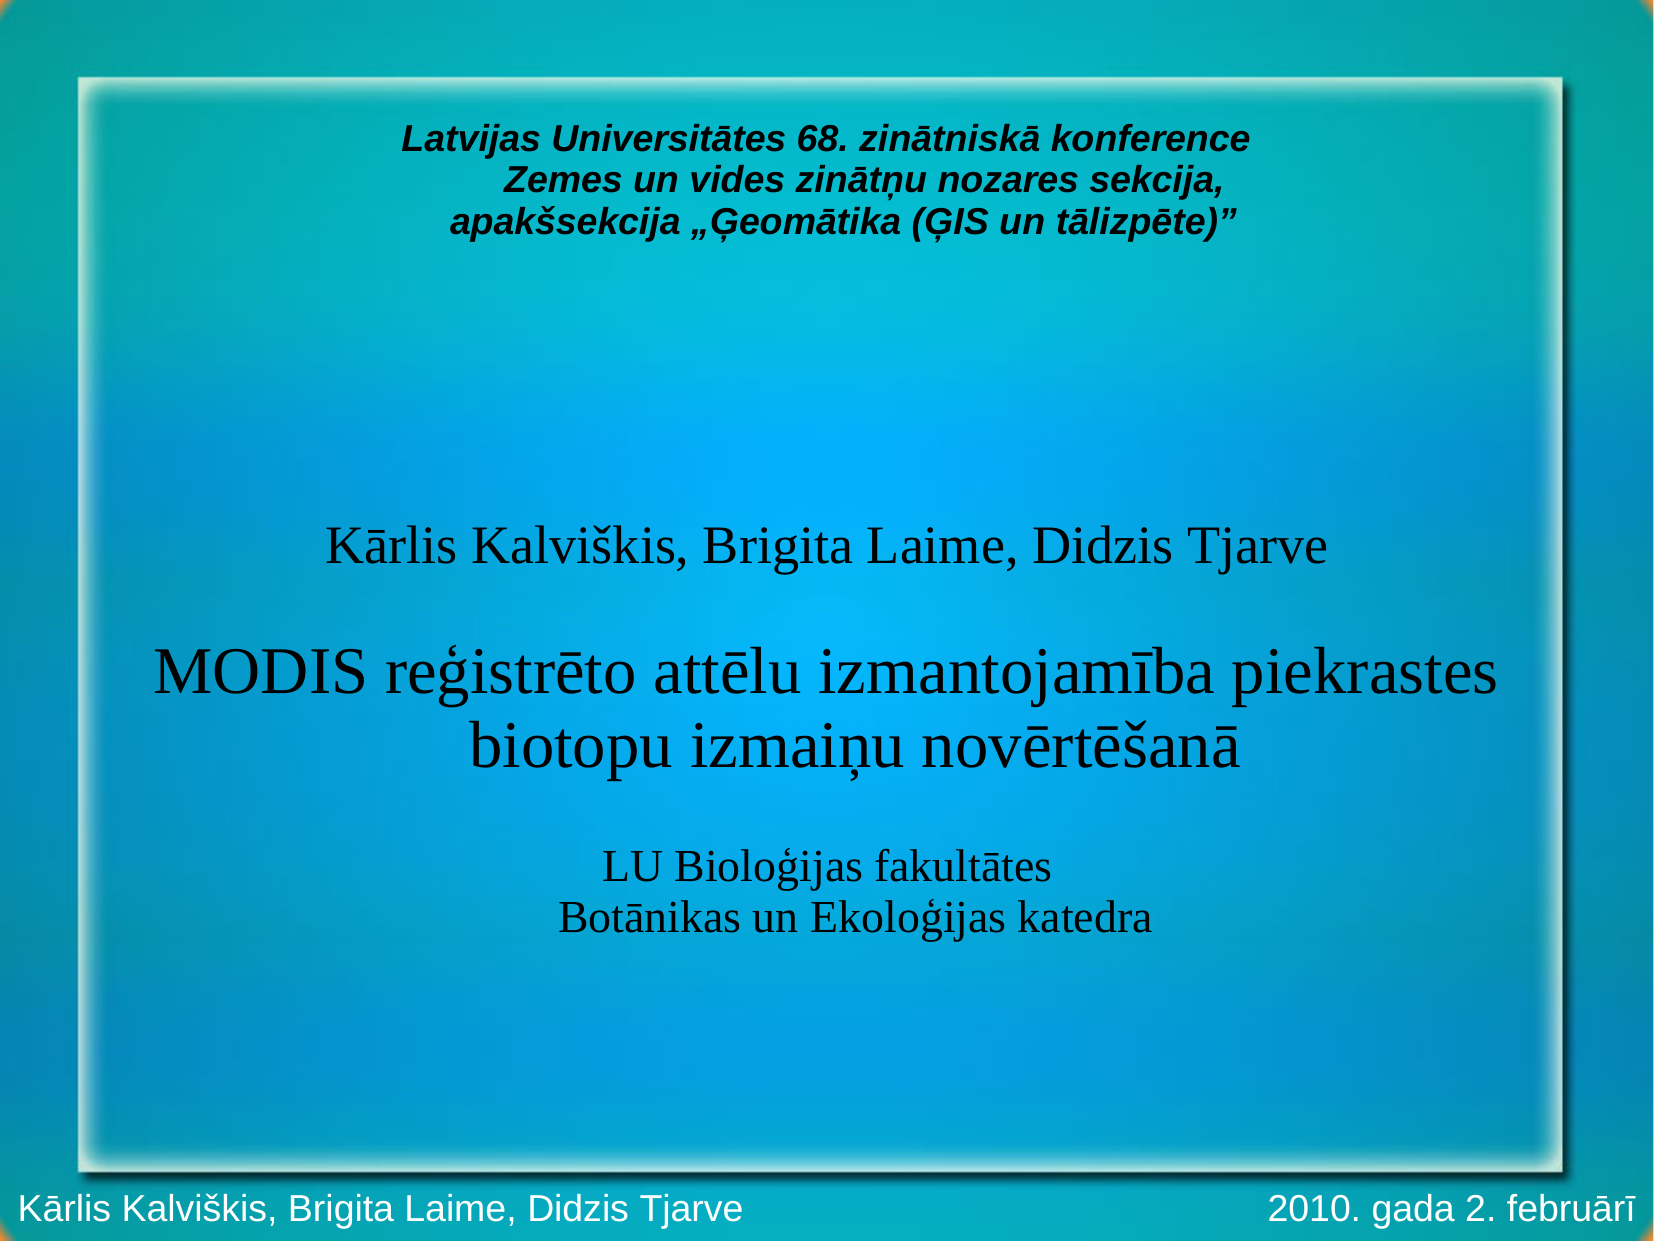

# Latvijas Universitātes 68. zinātniskā konference Zemes un vides zinātņu nozares sekcija, apakšsekcija „Ģeomātika (ĢIS un tālizpēte)”
Kārlis Kalviškis, Brigita Laime, Didzis Tjarve
MODIS reģistrēto attēlu izmantojamība piekrastes biotopu izmaiņu novērtēšanā
LU Bioloģijas fakultātes
Botānikas un Ekoloģijas katedra